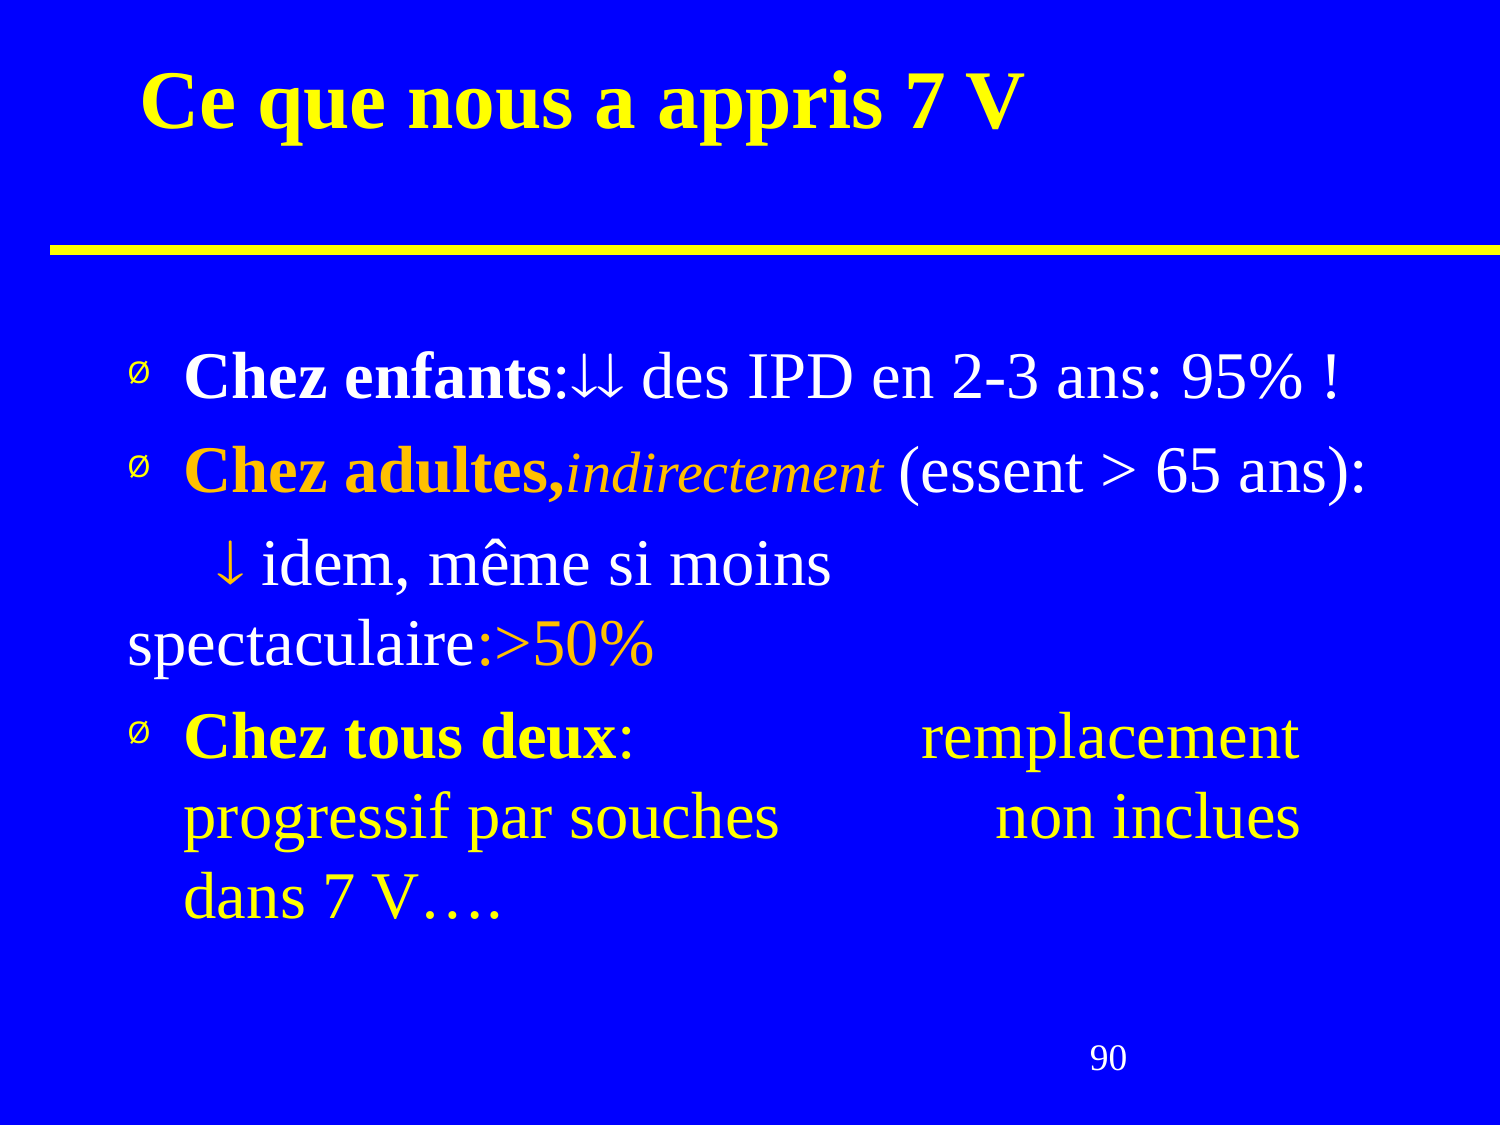

# Ce que nous a appris 7 V
Chez enfants: des IPD en 2-3 ans: 95% !
Chez adultes,indirectement (essent > 65 ans):
 	  idem, même si moins spectaculaire:>50%
Chez tous deux: 				remplacement progressif par souches 			non inclues dans 7 V….